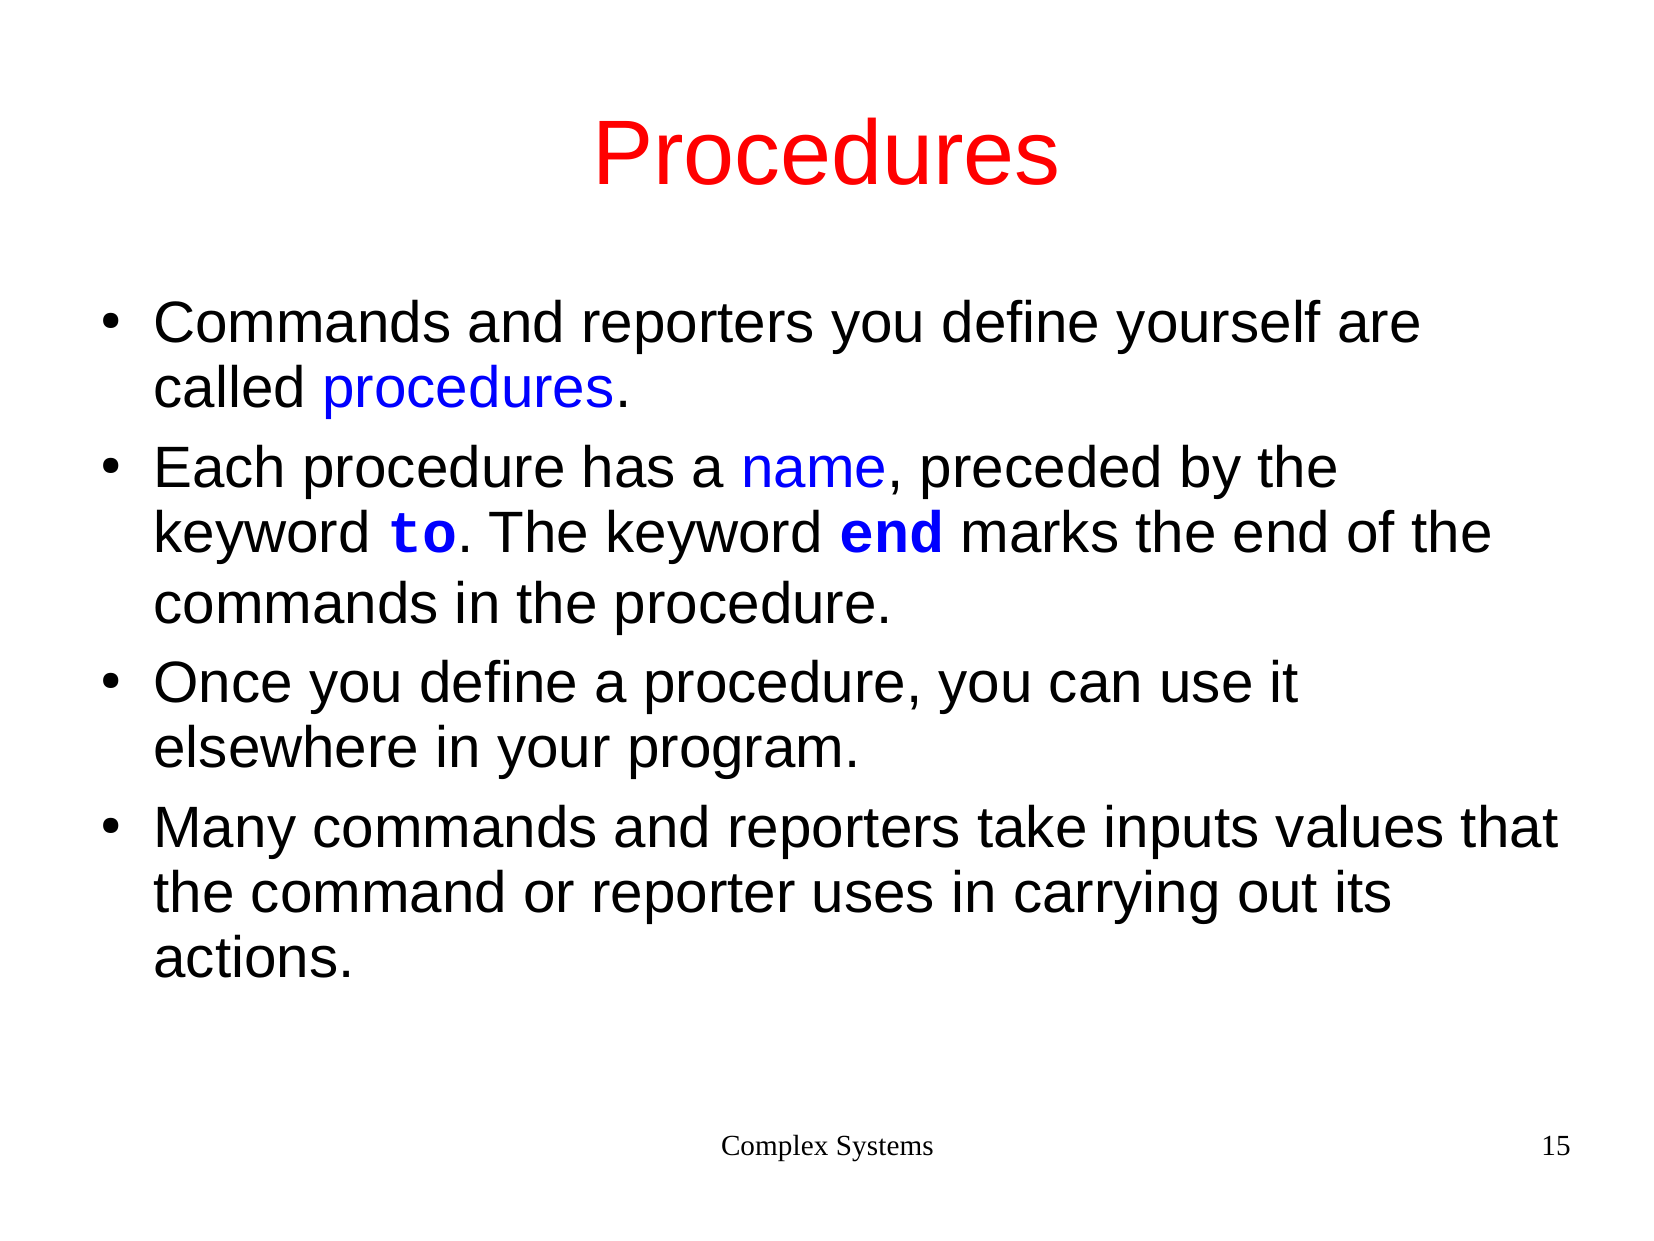

# Procedures
Commands and reporters you define yourself are called procedures.
Each procedure has a name, preceded by the keyword to. The keyword end marks the end of the commands in the procedure.
Once you define a procedure, you can use it elsewhere in your program.
Many commands and reporters take inputs values that the command or reporter uses in carrying out its actions.
Complex Systems
15